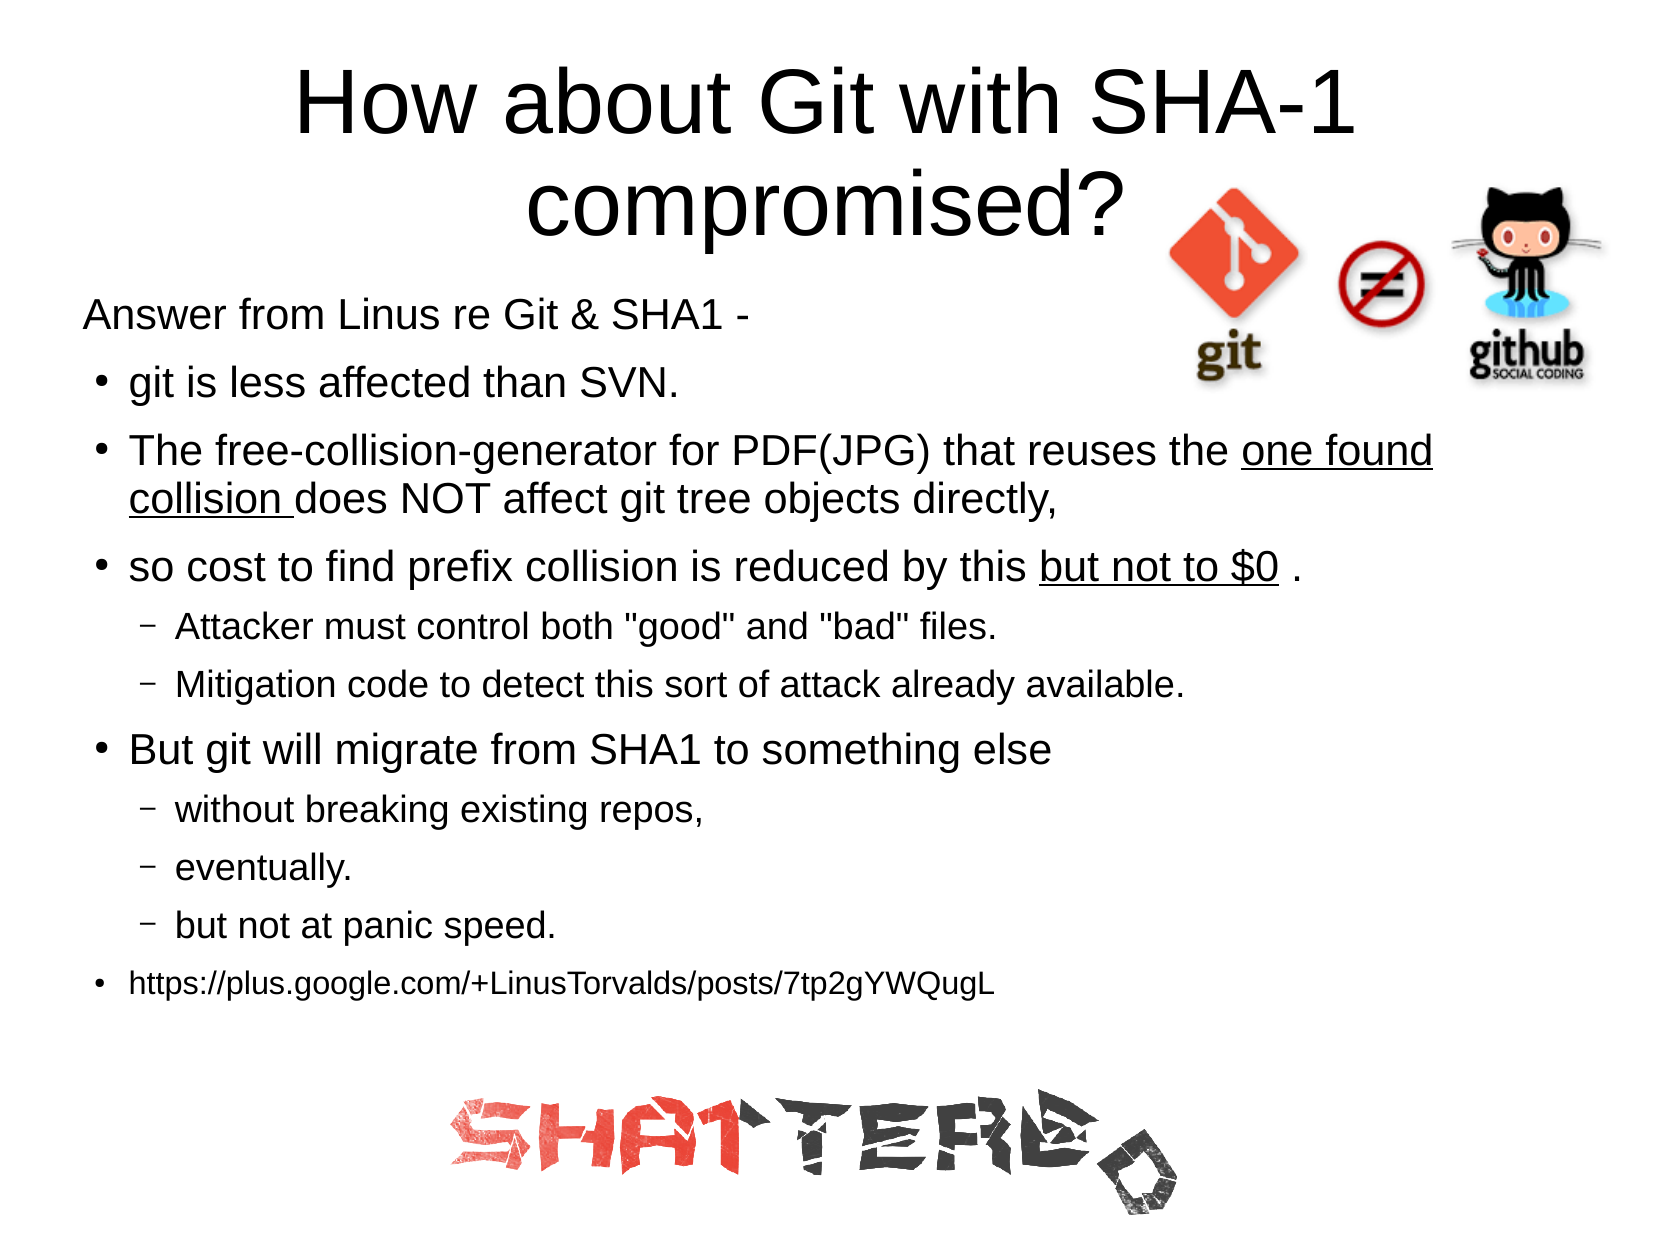

# How about Git with SHA-1 compromised?
Answer from Linus re Git & SHA1 -
git is less affected than SVN.
The free-collision-generator for PDF(JPG) that reuses the one found collision does NOT affect git tree objects directly,
so cost to find prefix collision is reduced by this but not to $0 .
Attacker must control both "good" and "bad" files.
Mitigation code to detect this sort of attack already available.
But git will migrate from SHA1 to something else
without breaking existing repos,
eventually.
but not at panic speed.
https://plus.google.com/+LinusTorvalds/posts/7tp2gYWQugL